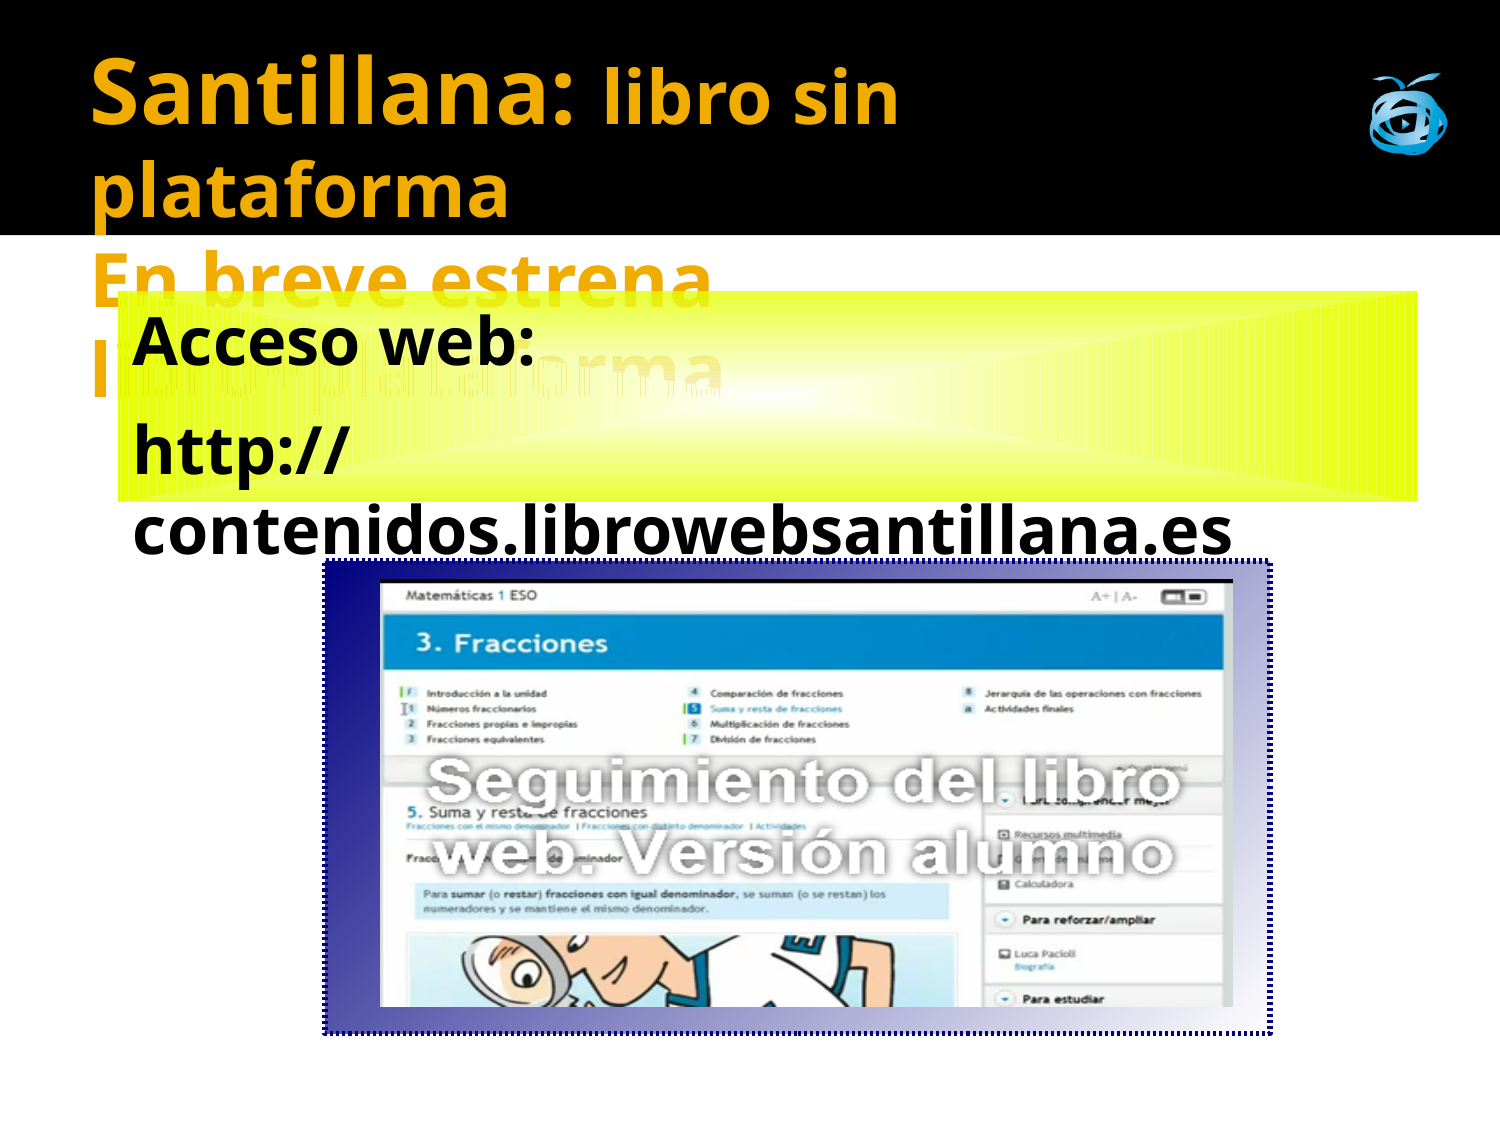

# Santillana: libro sin plataforma En breve estrena libro+plataforma
Acceso web:
http://contenidos.librowebsantillana.es